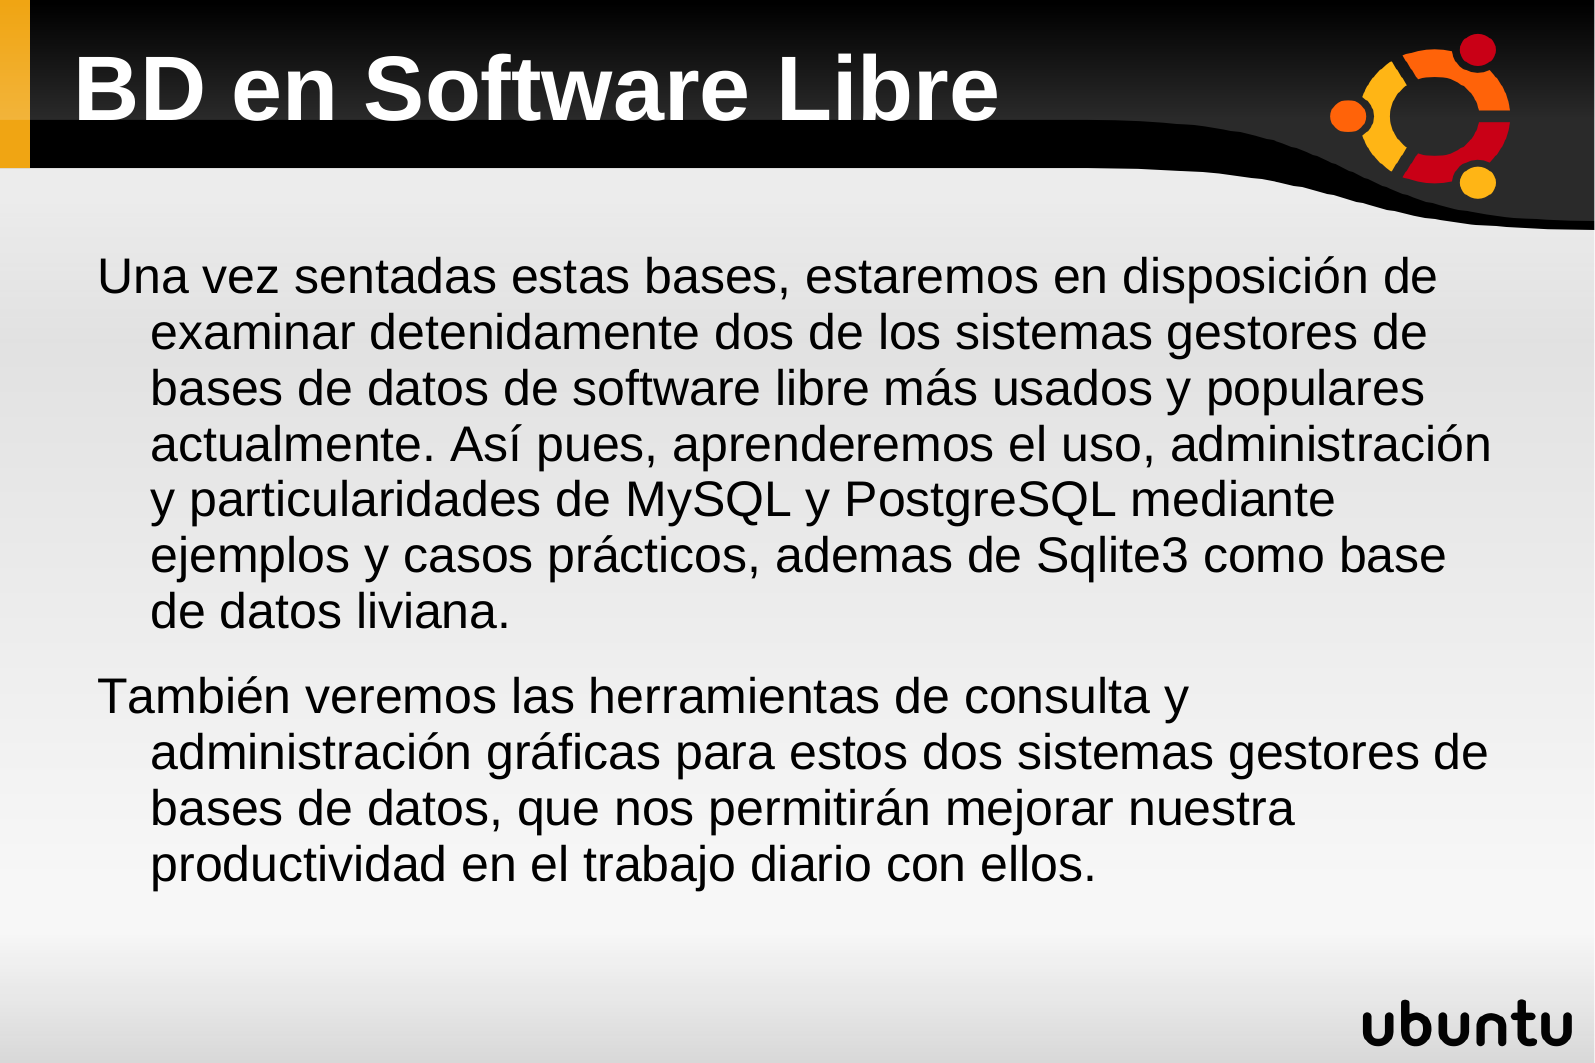

# BD en Software Libre
Una vez sentadas estas bases, estaremos en disposición de examinar detenidamente dos de los sistemas gestores de bases de datos de software libre más usados y populares actualmente. Así pues, aprenderemos el uso, administración y particularidades de MySQL y PostgreSQL mediante ejemplos y casos prácticos, ademas de Sqlite3 como base de datos liviana.
También veremos las herramientas de consulta y administración gráficas para estos dos sistemas gestores de bases de datos, que nos permitirán mejorar nuestra productividad en el trabajo diario con ellos.